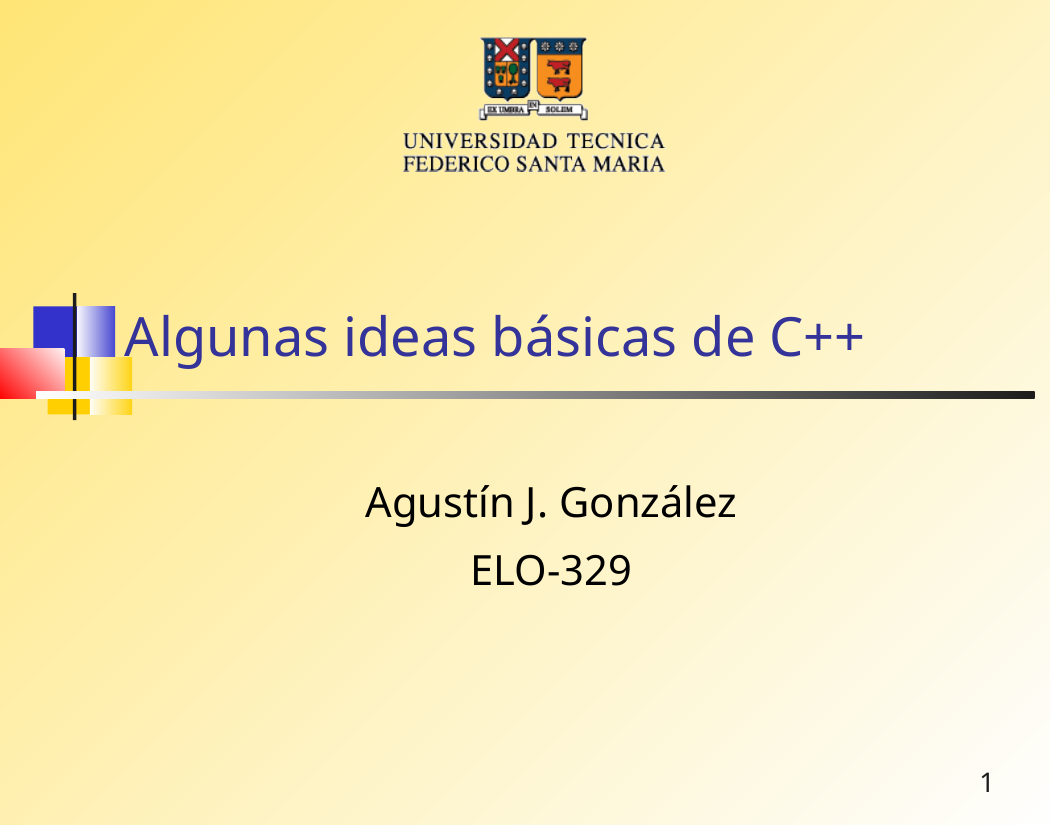

# Algunas ideas básicas de C++
Agustín J. González
ELO-329
1